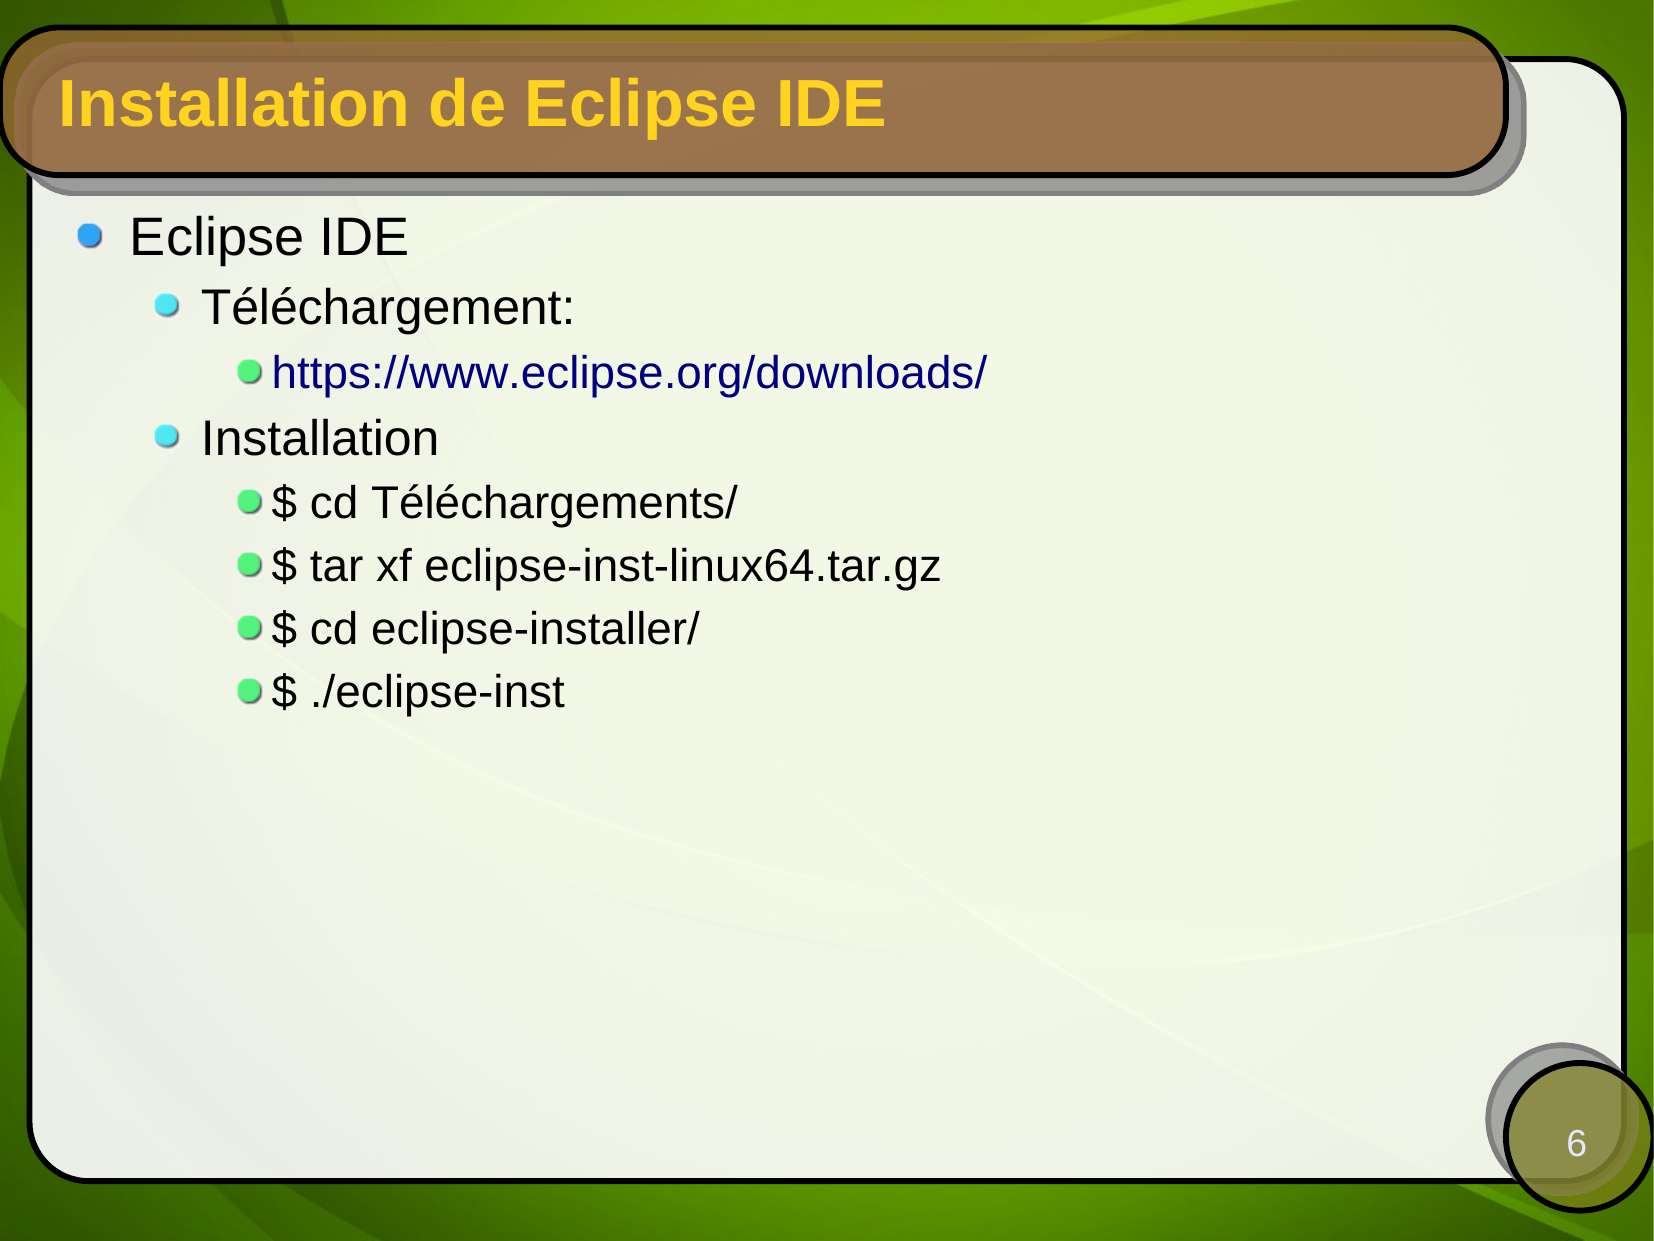

# Installation de Eclipse IDE
Eclipse IDE
Téléchargement:
https://www.eclipse.org/downloads/
Installation
$ cd Téléchargements/
$ tar xf eclipse-inst-linux64.tar.gz
$ cd eclipse-installer/
$ ./eclipse-inst
6